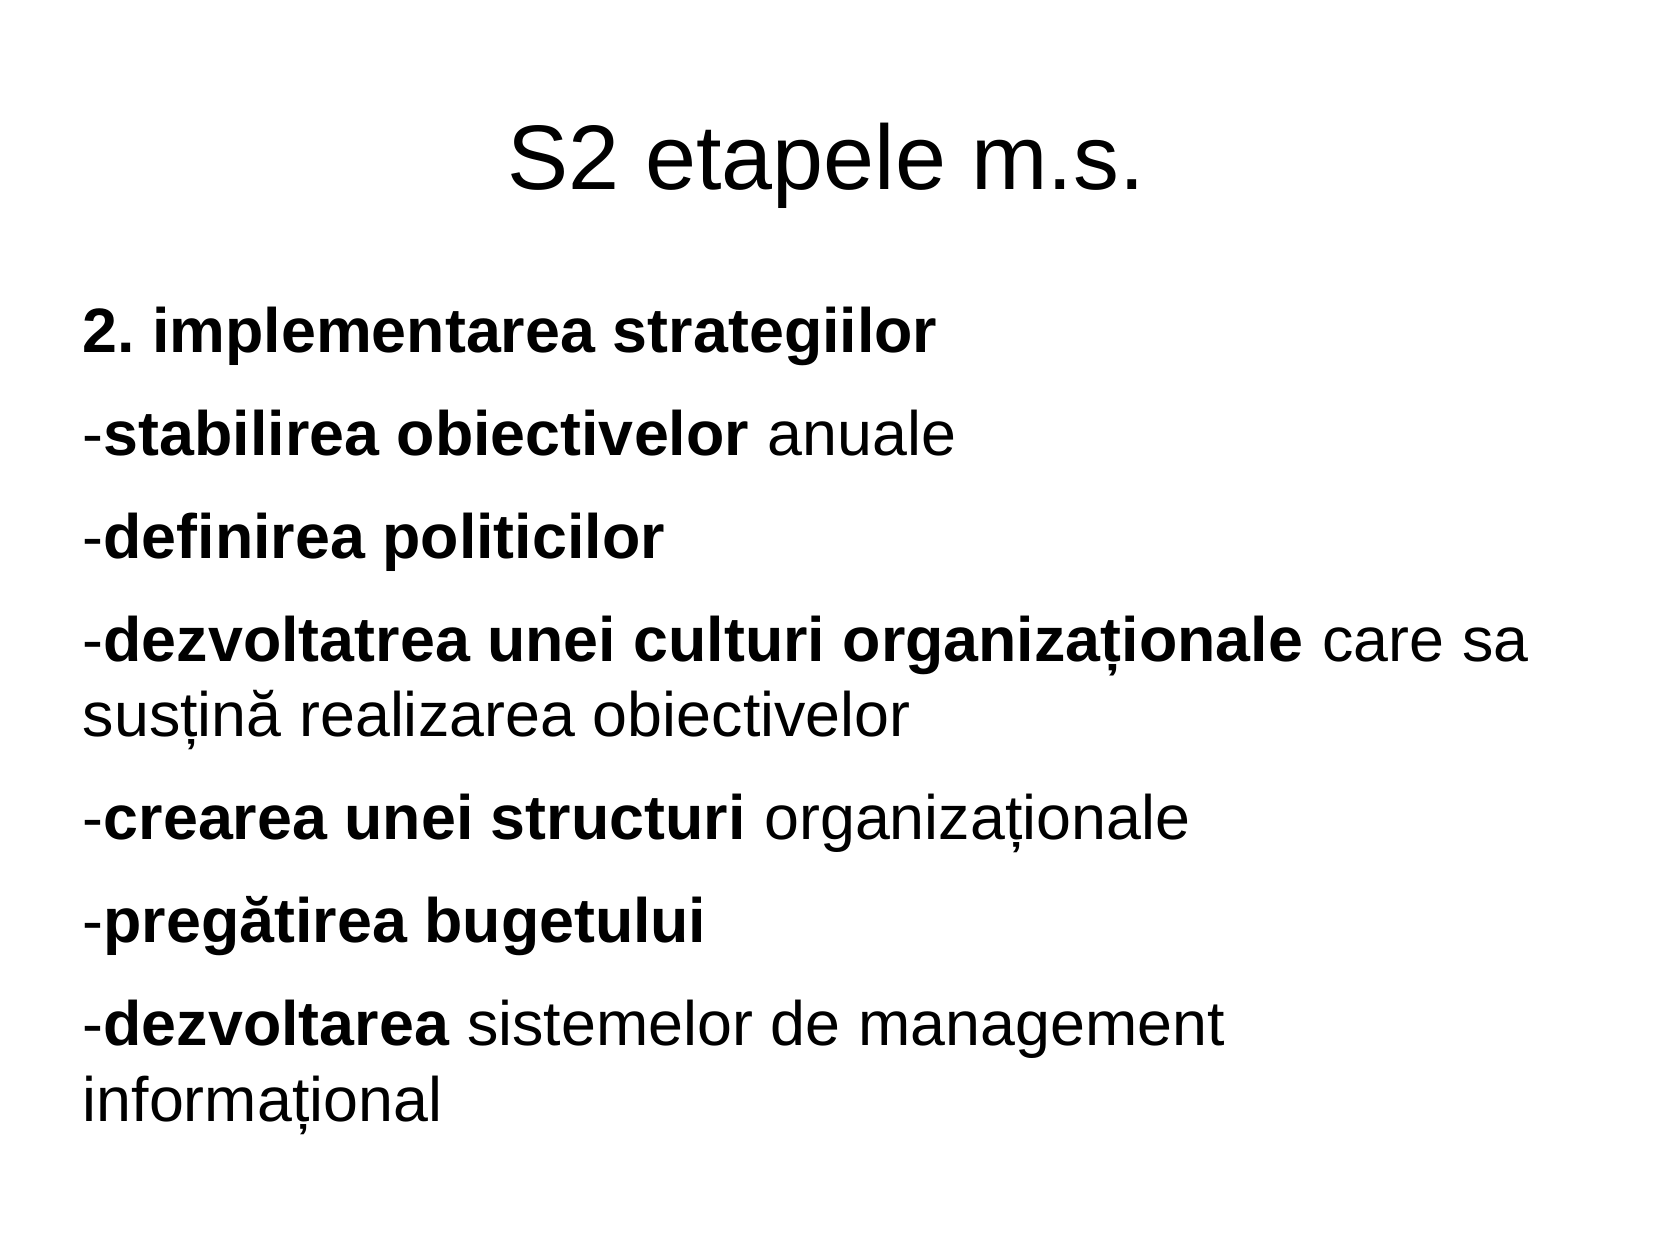

# S2 etapele m.s.
2. implementarea strategiilor
-stabilirea obiectivelor anuale
-definirea politicilor
-dezvoltatrea unei culturi organizaționale care sa susțină realizarea obiectivelor
-crearea unei structuri organizaționale
-pregătirea bugetului
-dezvoltarea sistemelor de management informațional